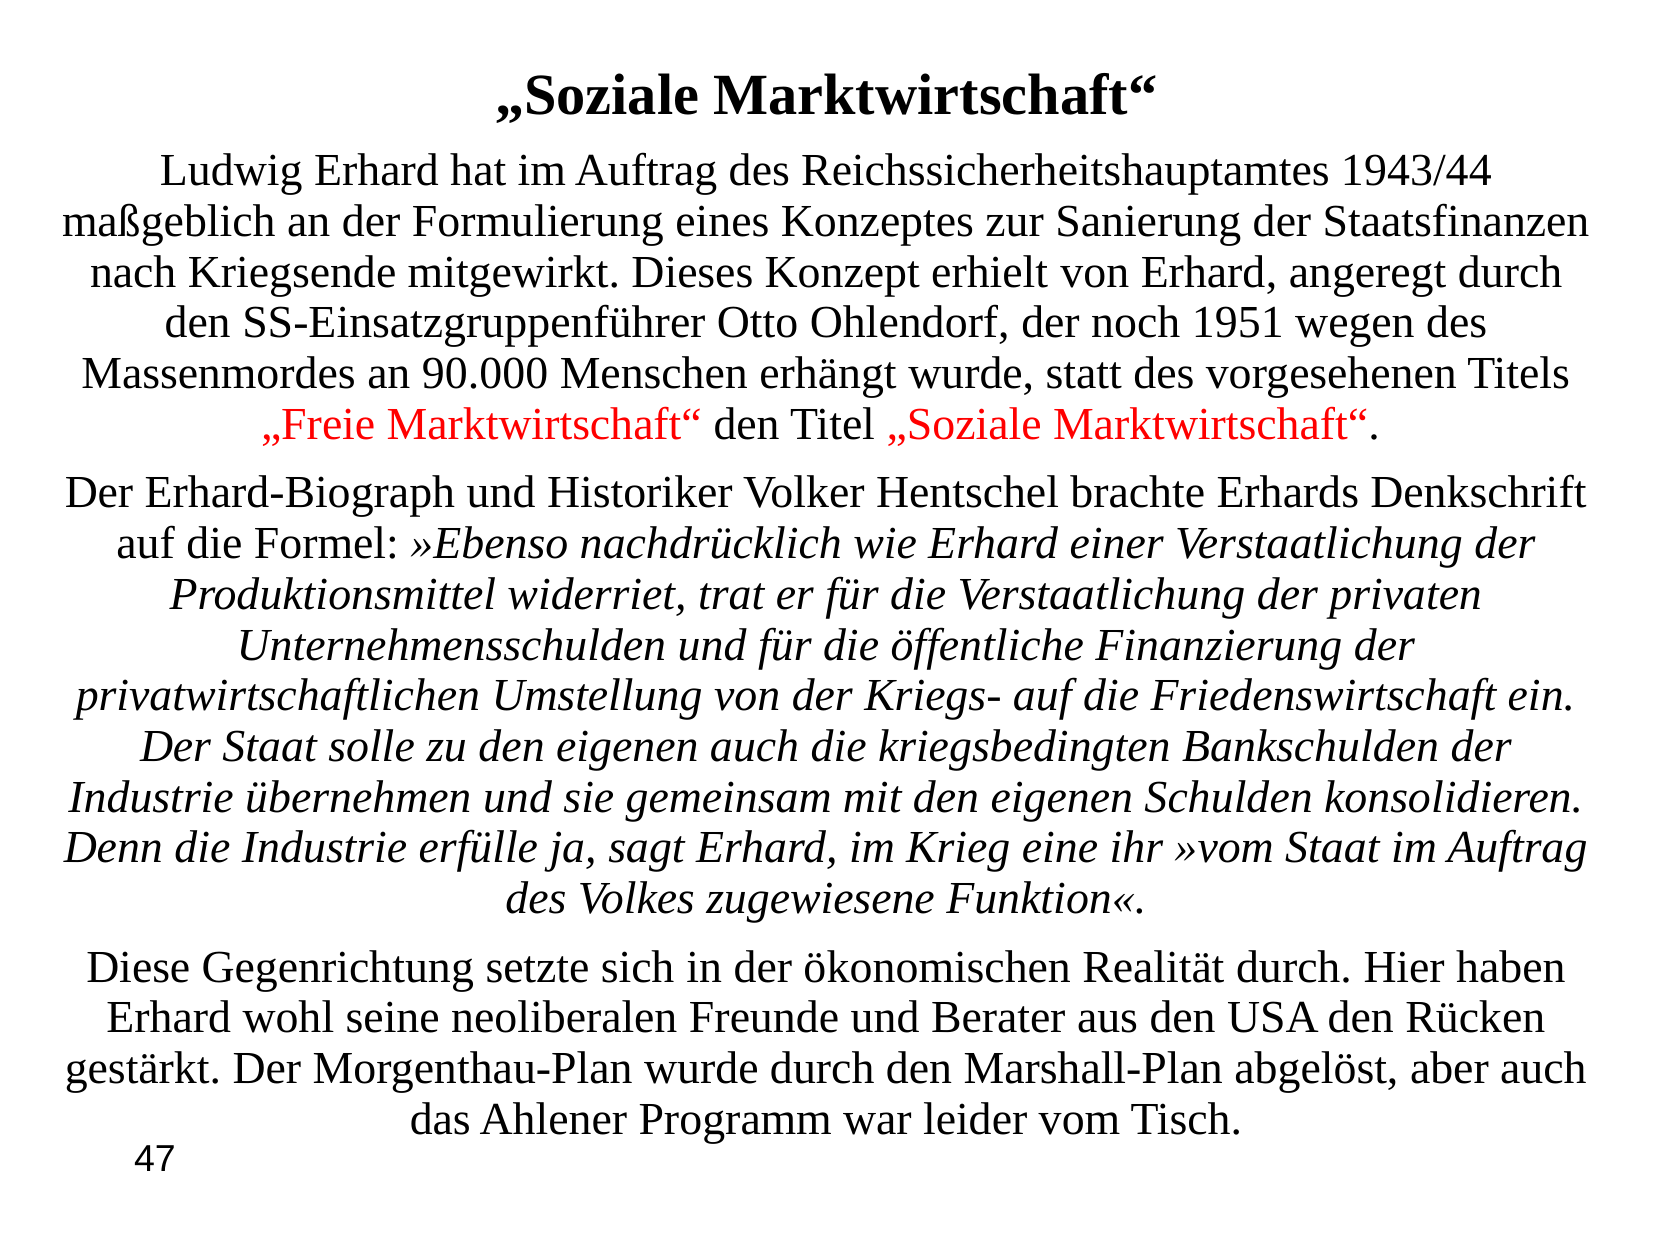

„Soziale Marktwirtschaft“
Ludwig Erhard hat im Auftrag des Reichssicherheitshauptamtes 1943/44 maßgeblich an der Formulierung eines Konzeptes zur Sanierung der Staatsfinanzen nach Kriegsende mitgewirkt. Dieses Konzept erhielt von Erhard, angeregt durch den SS-Einsatzgruppenführer Otto Ohlendorf, der noch 1951 wegen des Massenmordes an 90.000 Menschen erhängt wurde, statt des vorgesehenen Titels „Freie Marktwirtschaft“ den Titel „Soziale Marktwirtschaft“.
Der Erhard-Biograph und Historiker Volker Hentschel brachte Erhards Denkschrift auf die Formel: »Ebenso nachdrücklich wie Erhard einer Verstaatlichung der Produktionsmittel widerriet, trat er für die Verstaatlichung der privaten Unternehmensschulden und für die öffentliche Finanzierung der privatwirtschaftlichen Umstellung von der Kriegs- auf die Friedenswirtschaft ein. Der Staat solle zu den eigenen auch die kriegsbedingten Bankschulden der Industrie übernehmen und sie gemeinsam mit den eigenen Schulden konsolidieren. Denn die Industrie erfülle ja, sagt Erhard, im Krieg eine ihr »vom Staat im Auftrag des Volkes zugewiesene Funktion«.
Diese Gegenrichtung setzte sich in der ökonomischen Realität durch. Hier haben Erhard wohl seine neoliberalen Freunde und Berater aus den USA den Rücken gestärkt. Der Morgenthau-Plan wurde durch den Marshall-Plan abgelöst, aber auch das Ahlener Programm war leider vom Tisch.